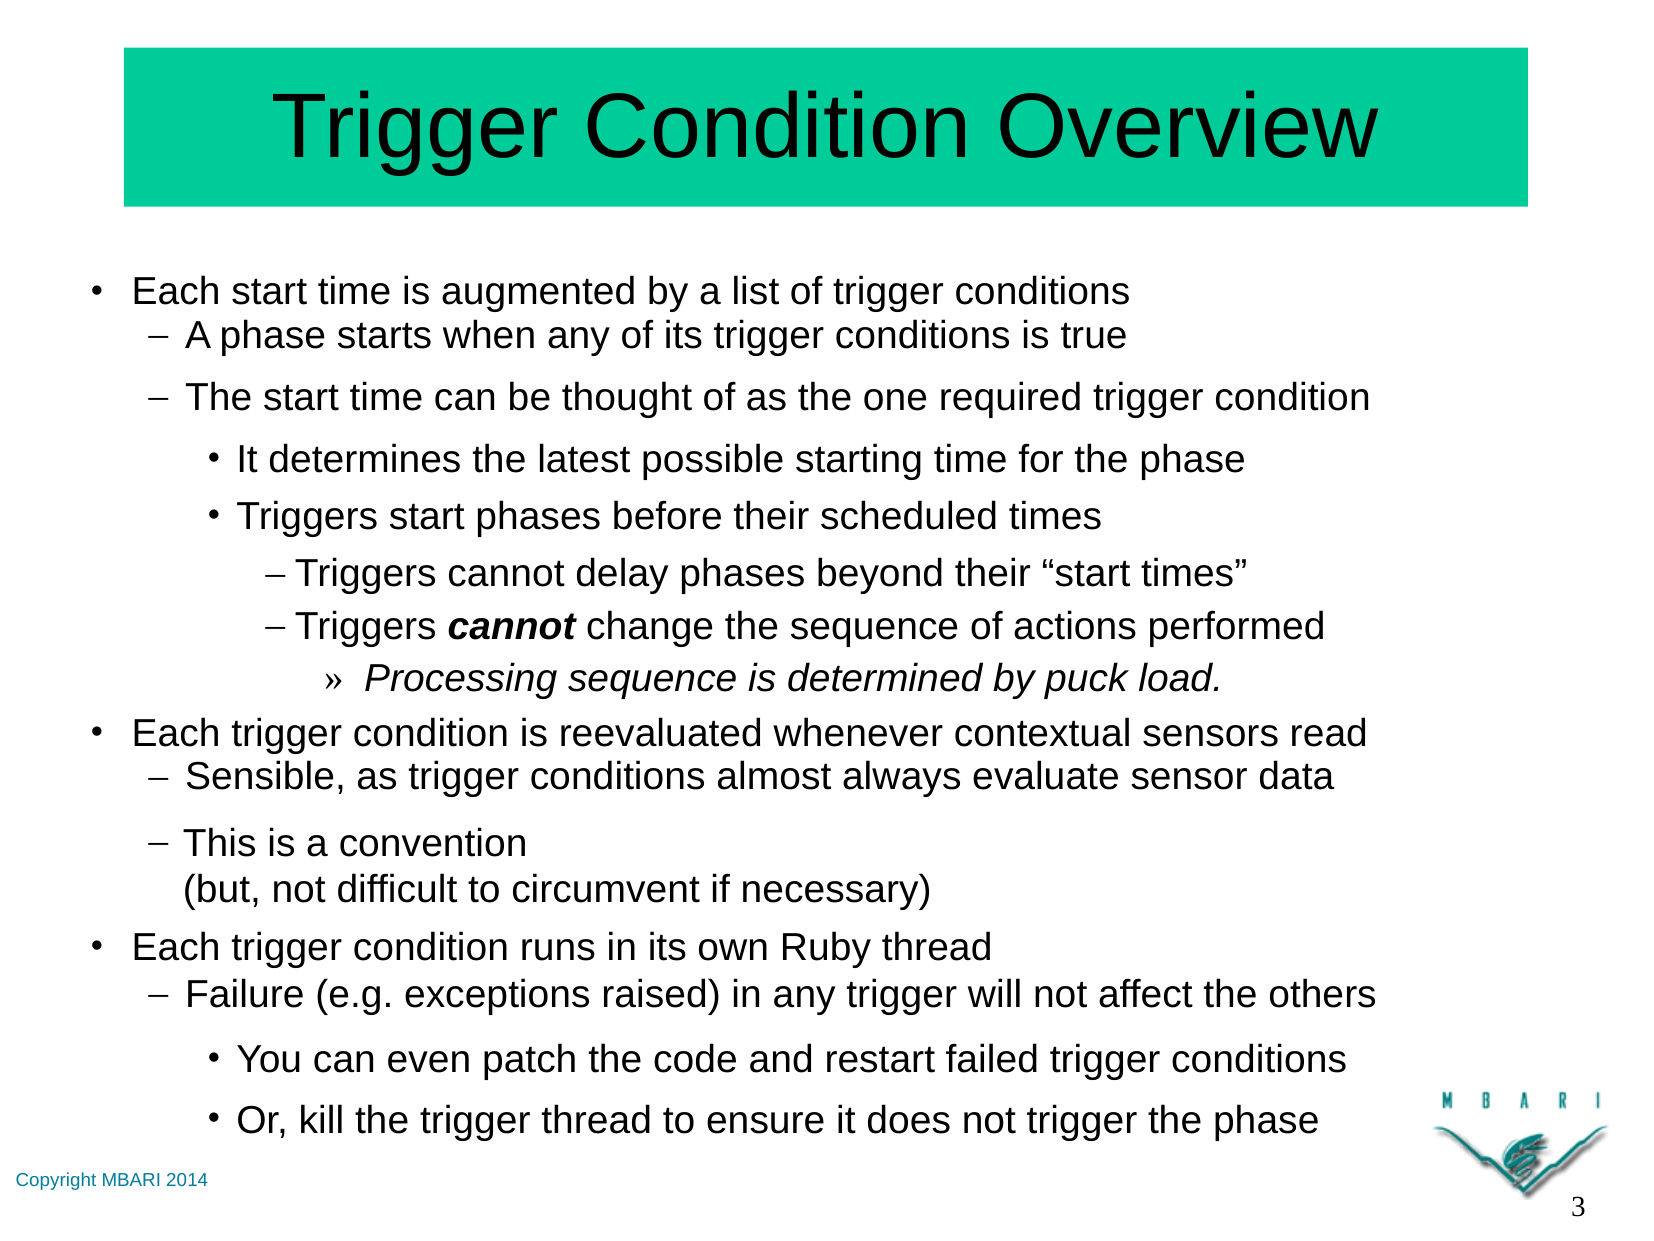

# Trigger Condition Overview
Each start time is augmented by a list of trigger conditions
A phase starts when any of its trigger conditions is true
The start time can be thought of as the one required trigger condition
It determines the latest possible starting time for the phase
Triggers start phases before their scheduled times
Triggers cannot delay phases beyond their “start times”
Triggers cannot change the sequence of actions performed
 Processing sequence is determined by puck load.
Each trigger condition is reevaluated whenever contextual sensors read
Sensible, as trigger conditions almost always evaluate sensor data
This is a convention
(but, not difficult to circumvent if necessary)
Each trigger condition runs in its own Ruby thread
Failure (e.g. exceptions raised) in any trigger will not affect the others
You can even patch the code and restart failed trigger conditions
Or, kill the trigger thread to ensure it does not trigger the phase